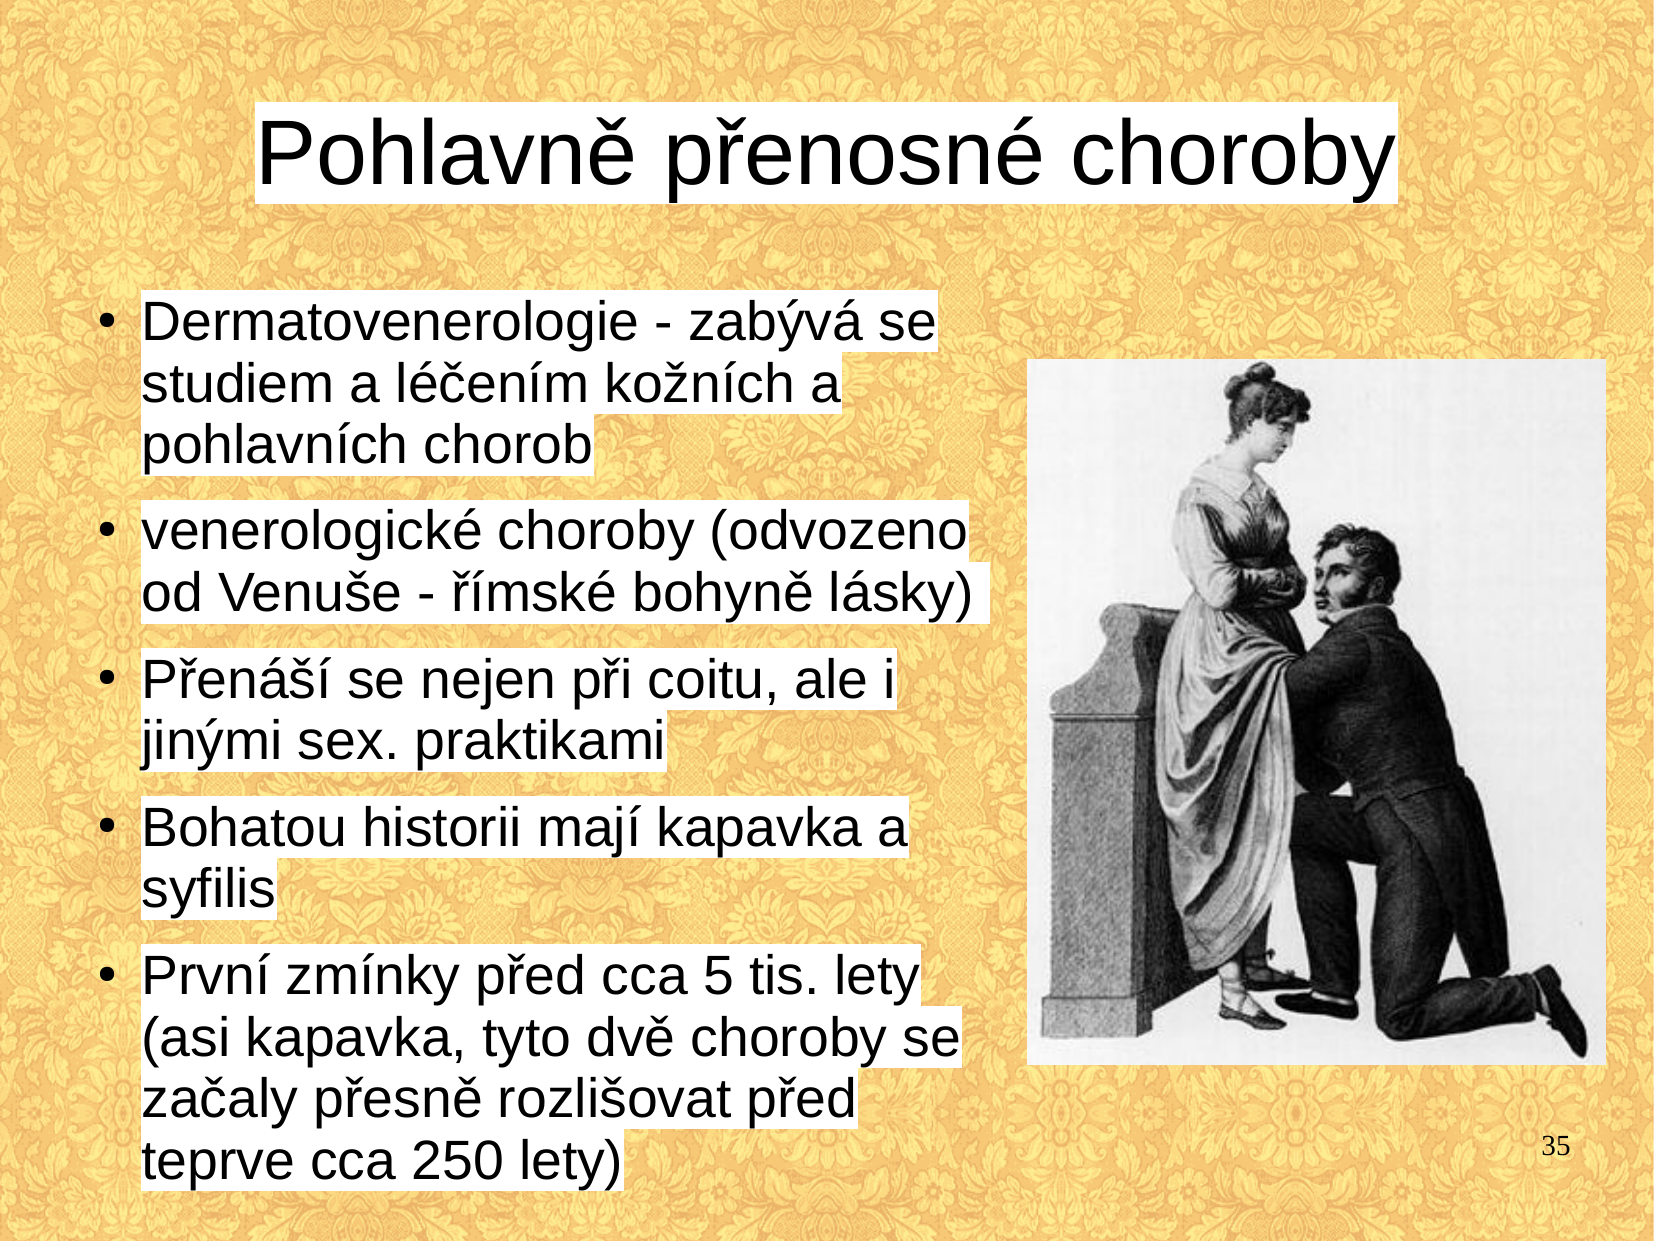

# Pohlavně přenosné choroby
Dermatovenerologie - zabývá se studiem a léčením kožních a pohlavních chorob
venerologické choroby (odvozeno od Venuše - římské bohyně lásky)
Přenáší se nejen při coitu, ale i jinými sex. praktikami
Bohatou historii mají kapavka a syfilis
První zmínky před cca 5 tis. lety (asi kapavka, tyto dvě choroby se začaly přesně rozlišovat před teprve cca 250 lety)
35